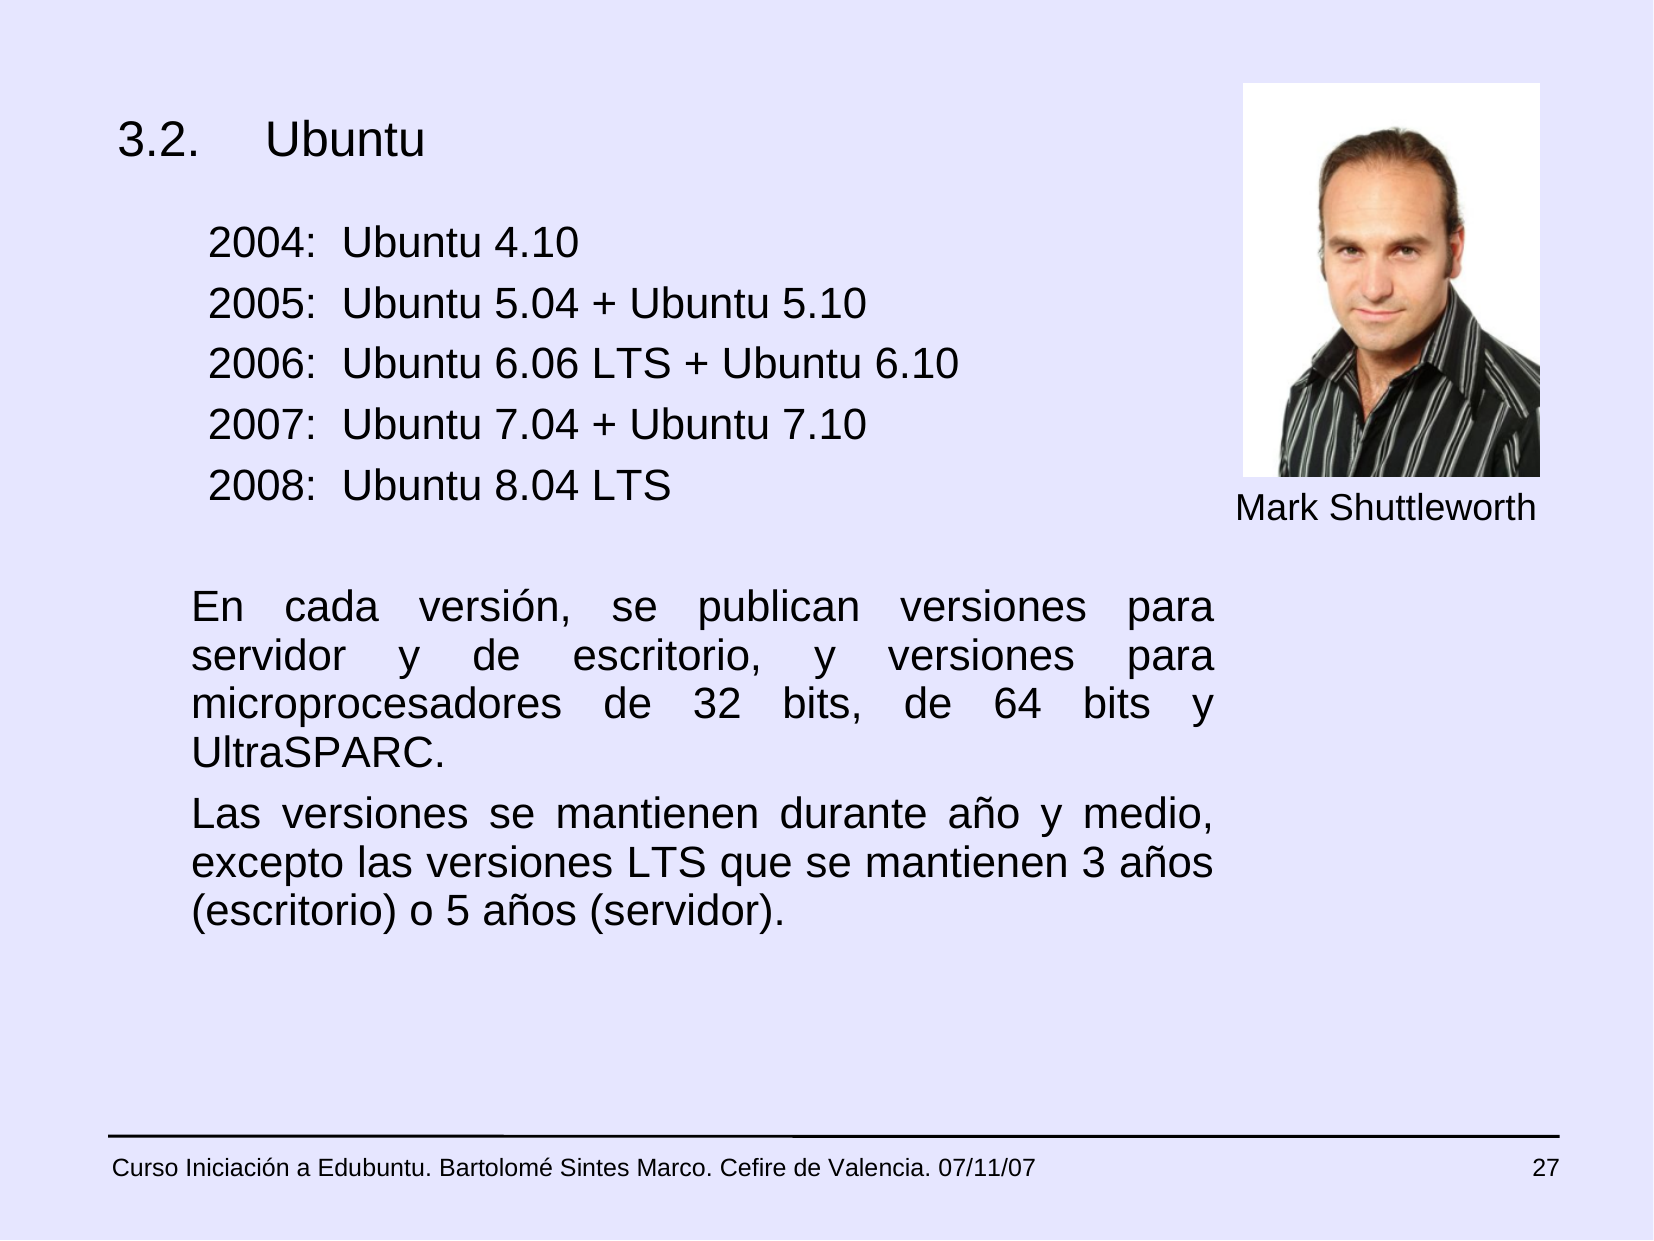

3.2.	Ubuntu
2004:	Ubuntu 4.10
2005:	Ubuntu 5.04 + Ubuntu 5.10
2006:	Ubuntu 6.06 LTS + Ubuntu 6.10
2007:	Ubuntu 7.04 + Ubuntu 7.10
2008:	Ubuntu 8.04 LTS
En cada versión, se publican versiones para servidor y de escritorio, y versiones para microprocesadores de 32 bits, de 64 bits y UltraSPARC.
Las versiones se mantienen durante año y medio, excepto las versiones LTS que se mantienen 3 años (escritorio) o 5 años (servidor).
Mark Shuttleworth